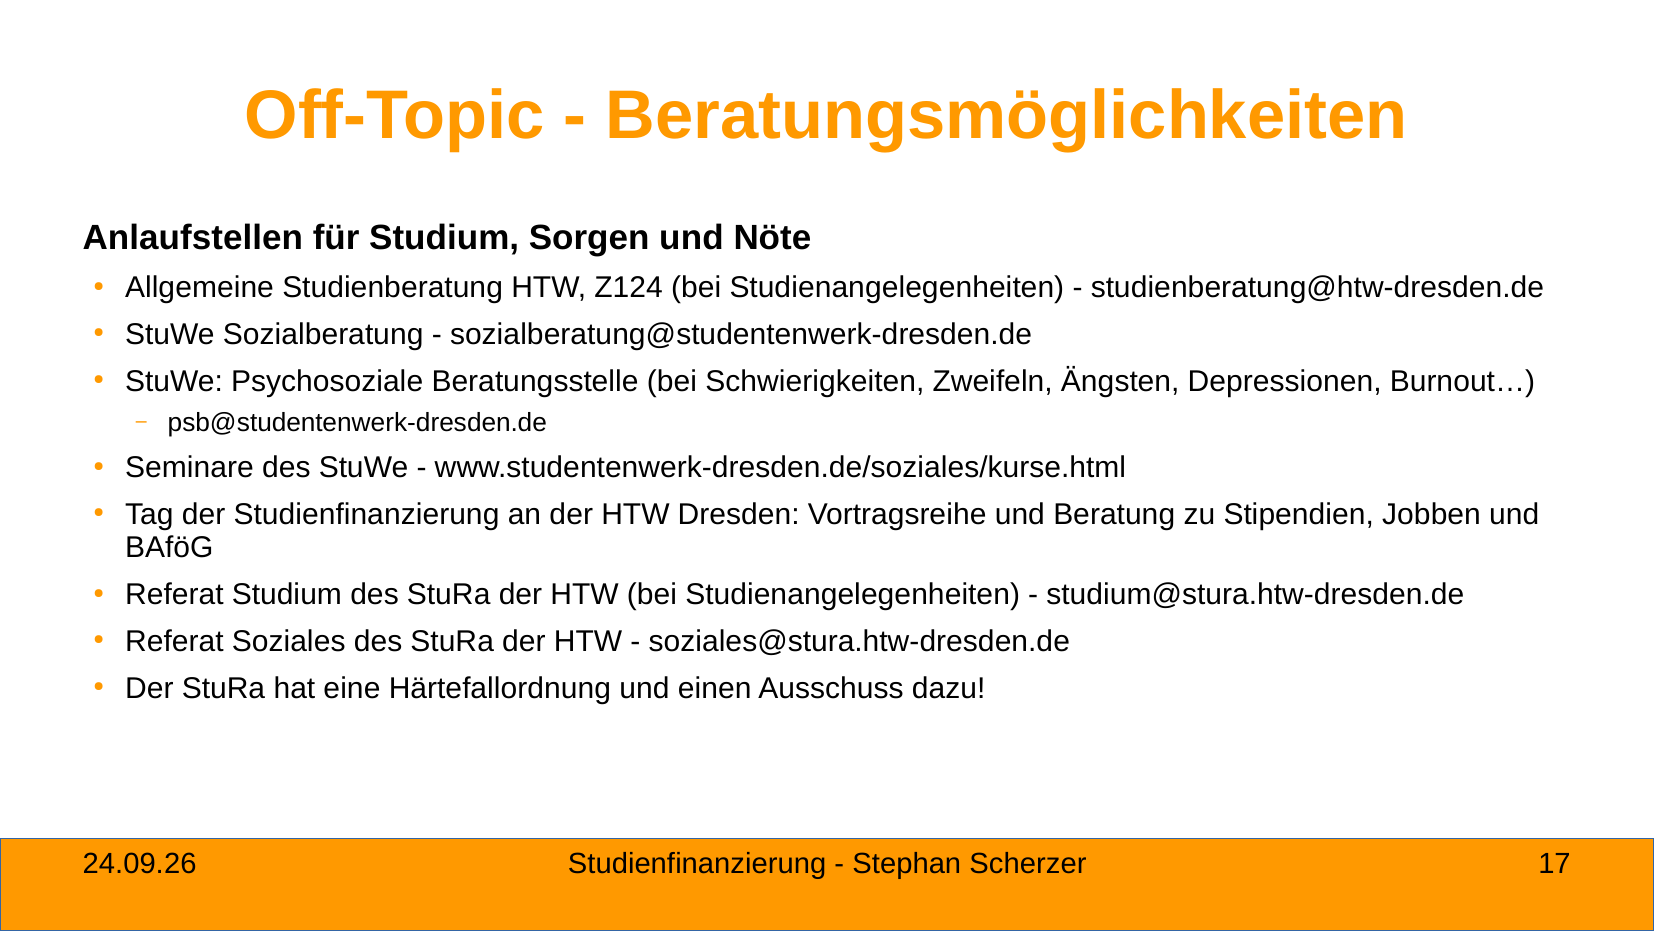

# Off-Topic - Beratungsmöglichkeiten
Anlaufstellen für Studium, Sorgen und Nöte
Allgemeine Studienberatung HTW, Z124 (bei Studienangelegenheiten) - studienberatung@htw-dresden.de
StuWe Sozialberatung - sozialberatung@studentenwerk-dresden.de
StuWe: Psychosoziale Beratungsstelle (bei Schwierigkeiten, Zweifeln, Ängsten, Depressionen, Burnout…)
psb@studentenwerk-dresden.de
Seminare des StuWe - www.studentenwerk-dresden.de/soziales/kurse.html
Tag der Studienfinanzierung an der HTW Dresden: Vortragsreihe und Beratung zu Stipendien, Jobben und BAföG
Referat Studium des StuRa der HTW (bei Studienangelegenheiten) - studium@stura.htw-dresden.de
Referat Soziales des StuRa der HTW - soziales@stura.htw-dresden.de
Der StuRa hat eine Härtefallordnung und einen Ausschuss dazu!
Studienfinanzierung - Stephan Scherzer
17